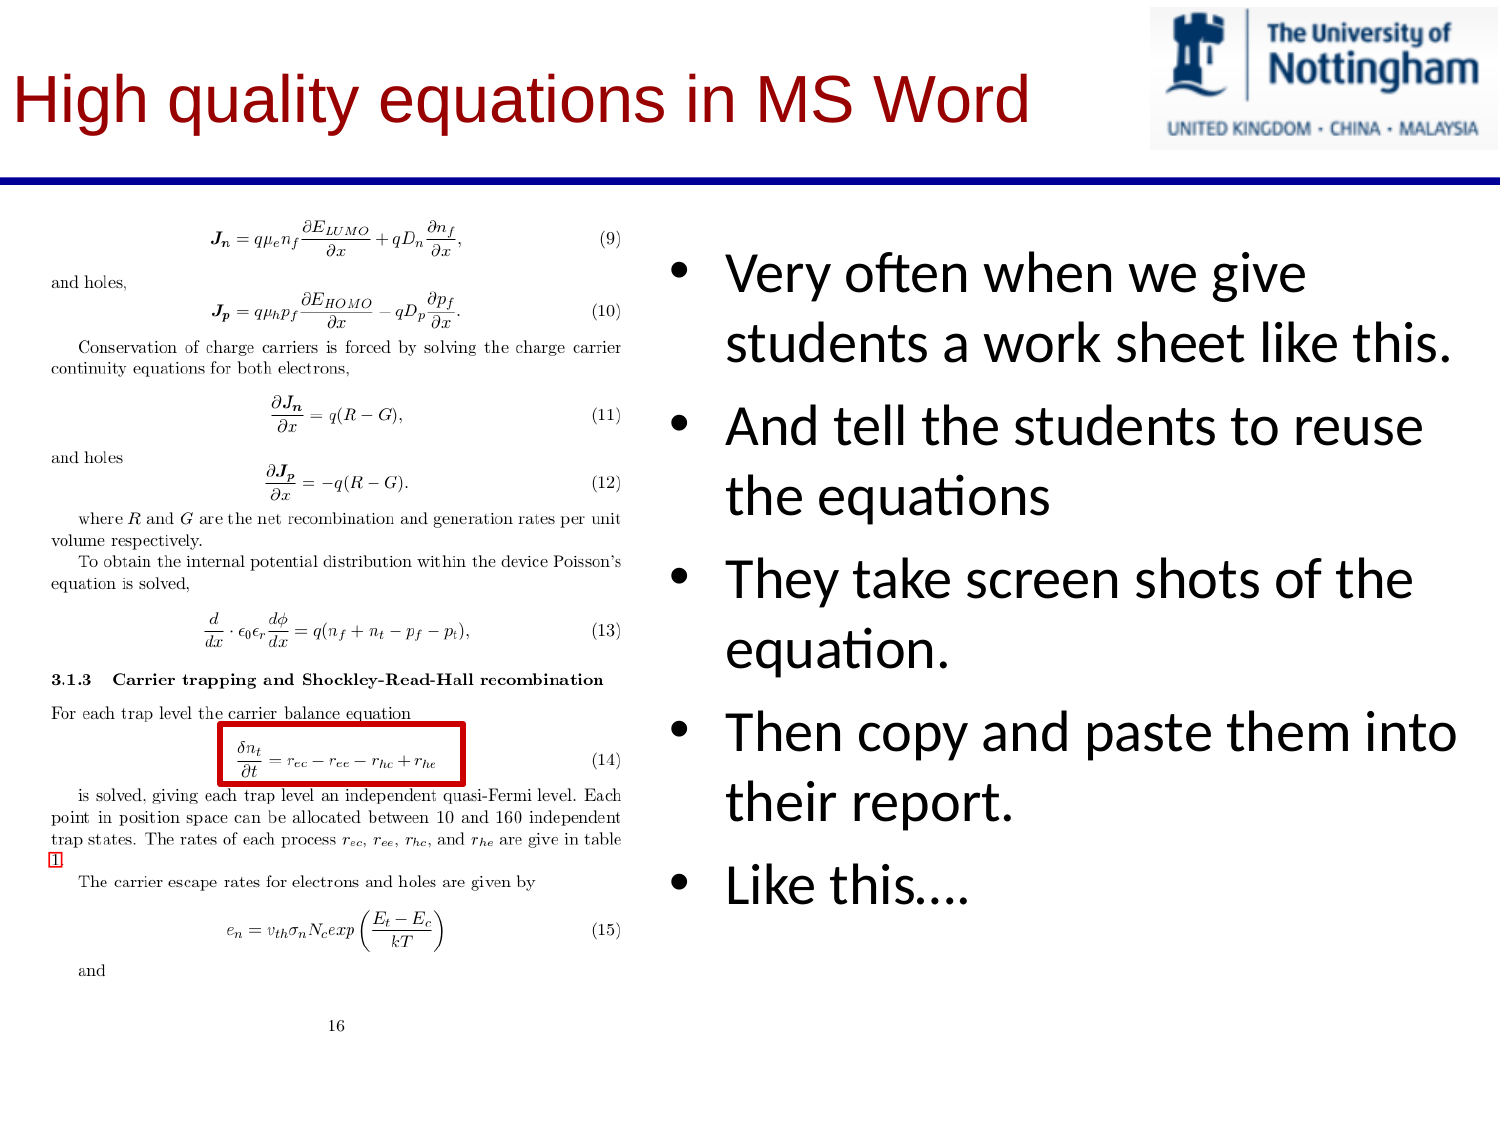

# High quality equations in MS Word
Very often when we give students a work sheet like this.
And tell the students to reuse the equations
They take screen shots of the equation.
Then copy and paste them into their report.
Like this….